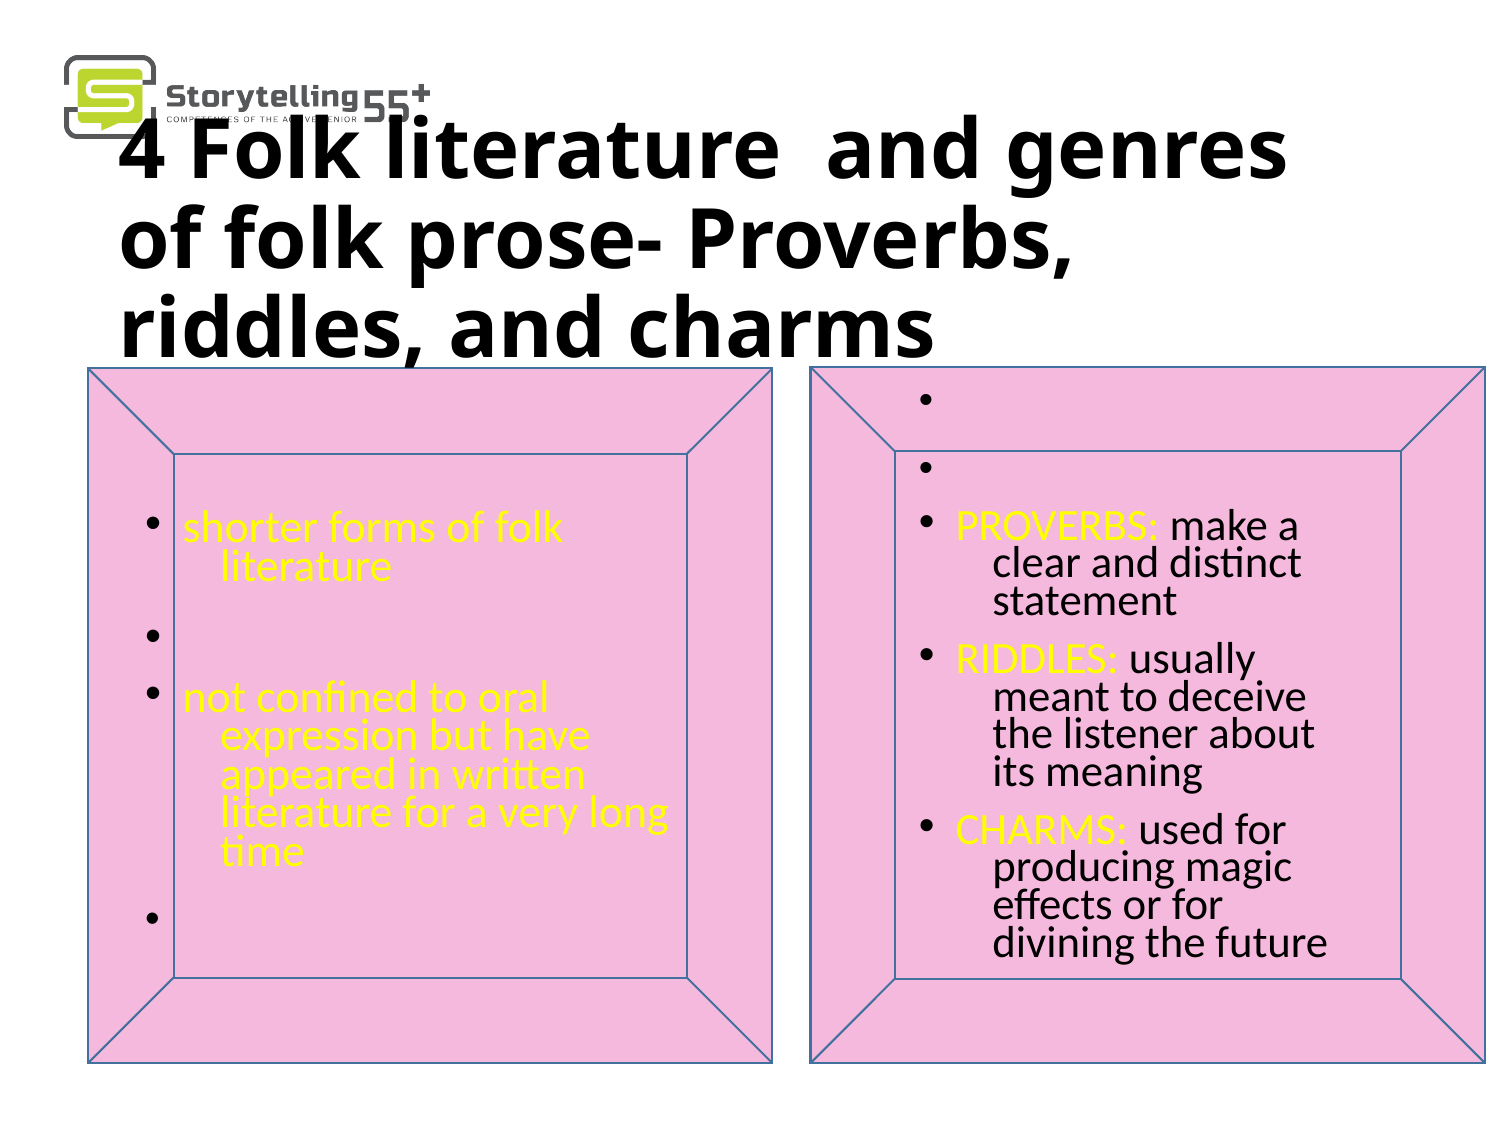

# 4 Folk literature and genres of folk prose- Proverbs, riddles, and charms
PROVERBS: make a clear and distinct statement
RIDDLES: usually meant to deceive the listener about its meaning
CHARMS: used for producing magic effects or for divining the future
shorter forms of folk literature
not confined to oral expression but have appeared in written literature for a very long time